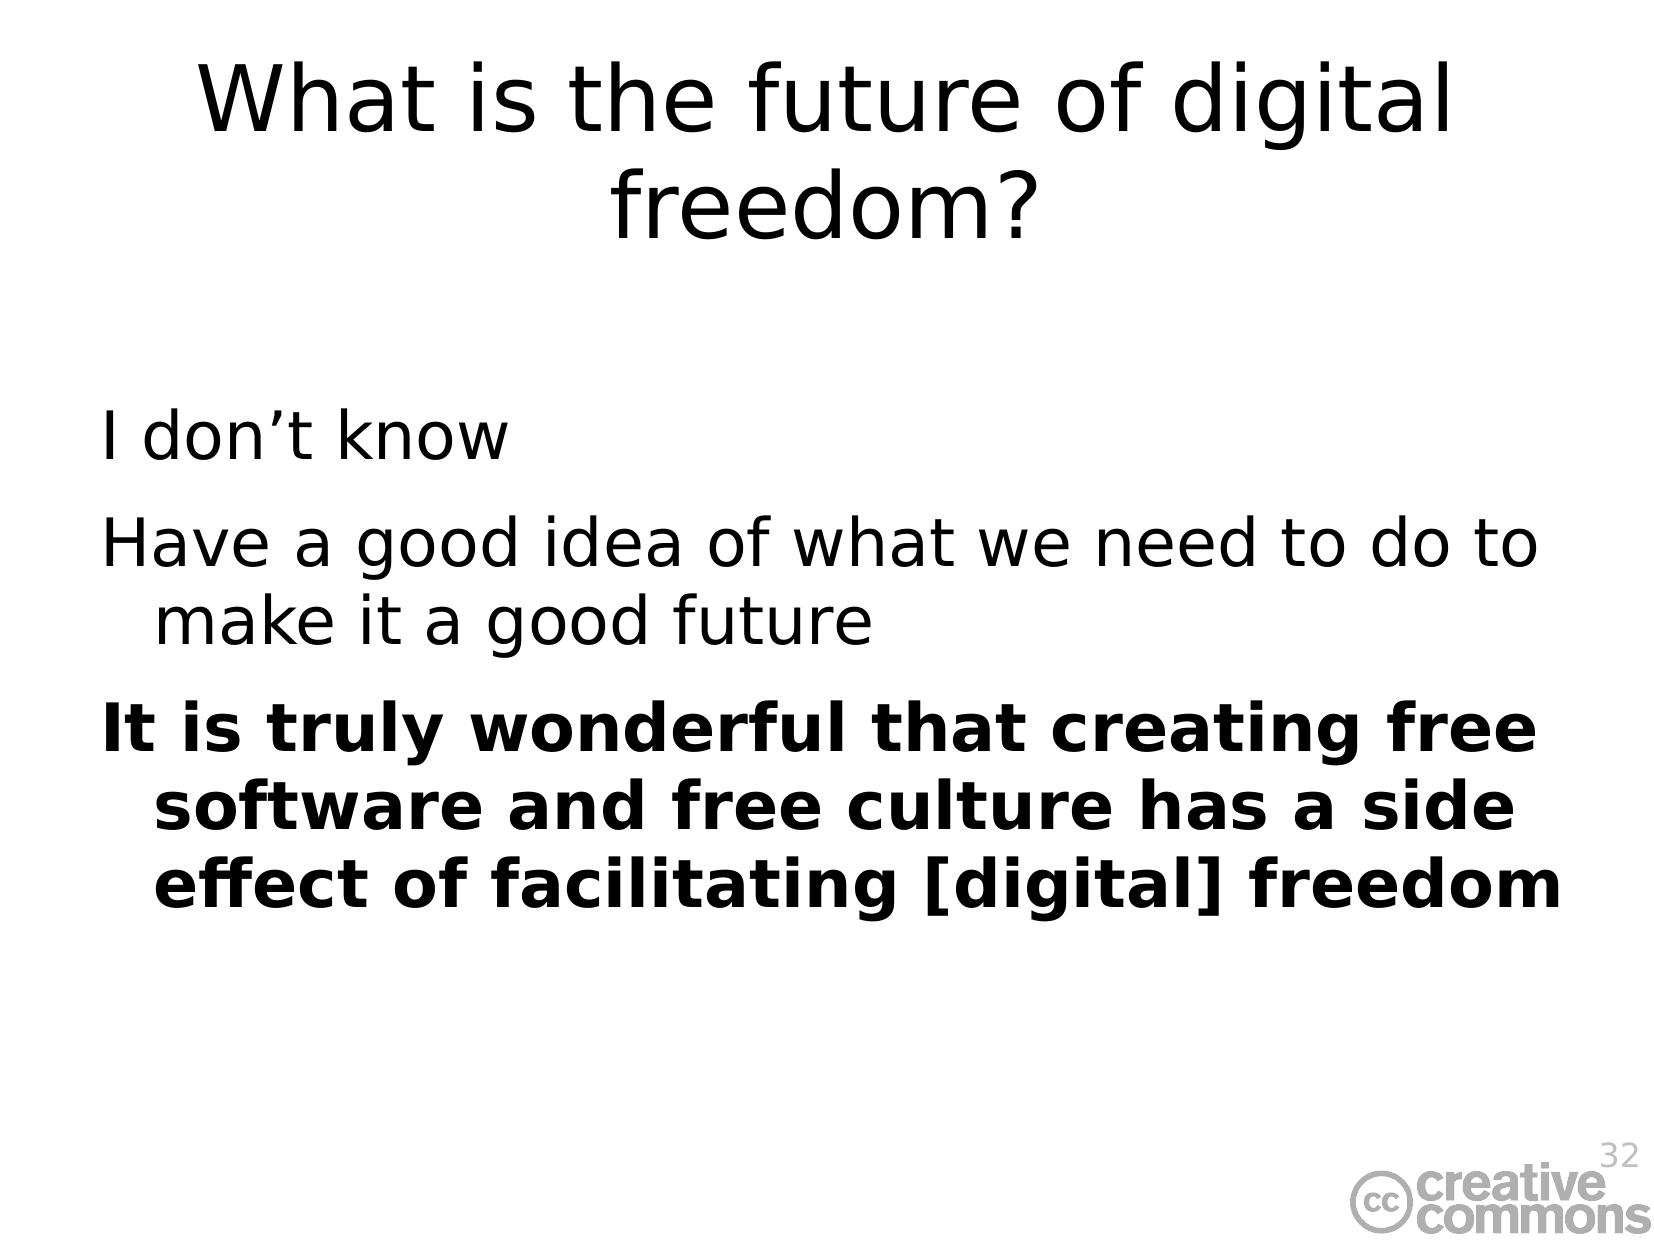

# What is the future of digital freedom?
I don’t know
Have a good idea of what we need to do to make it a good future
It is truly wonderful that creating free software and free culture has a side effect of facilitating [digital] freedom